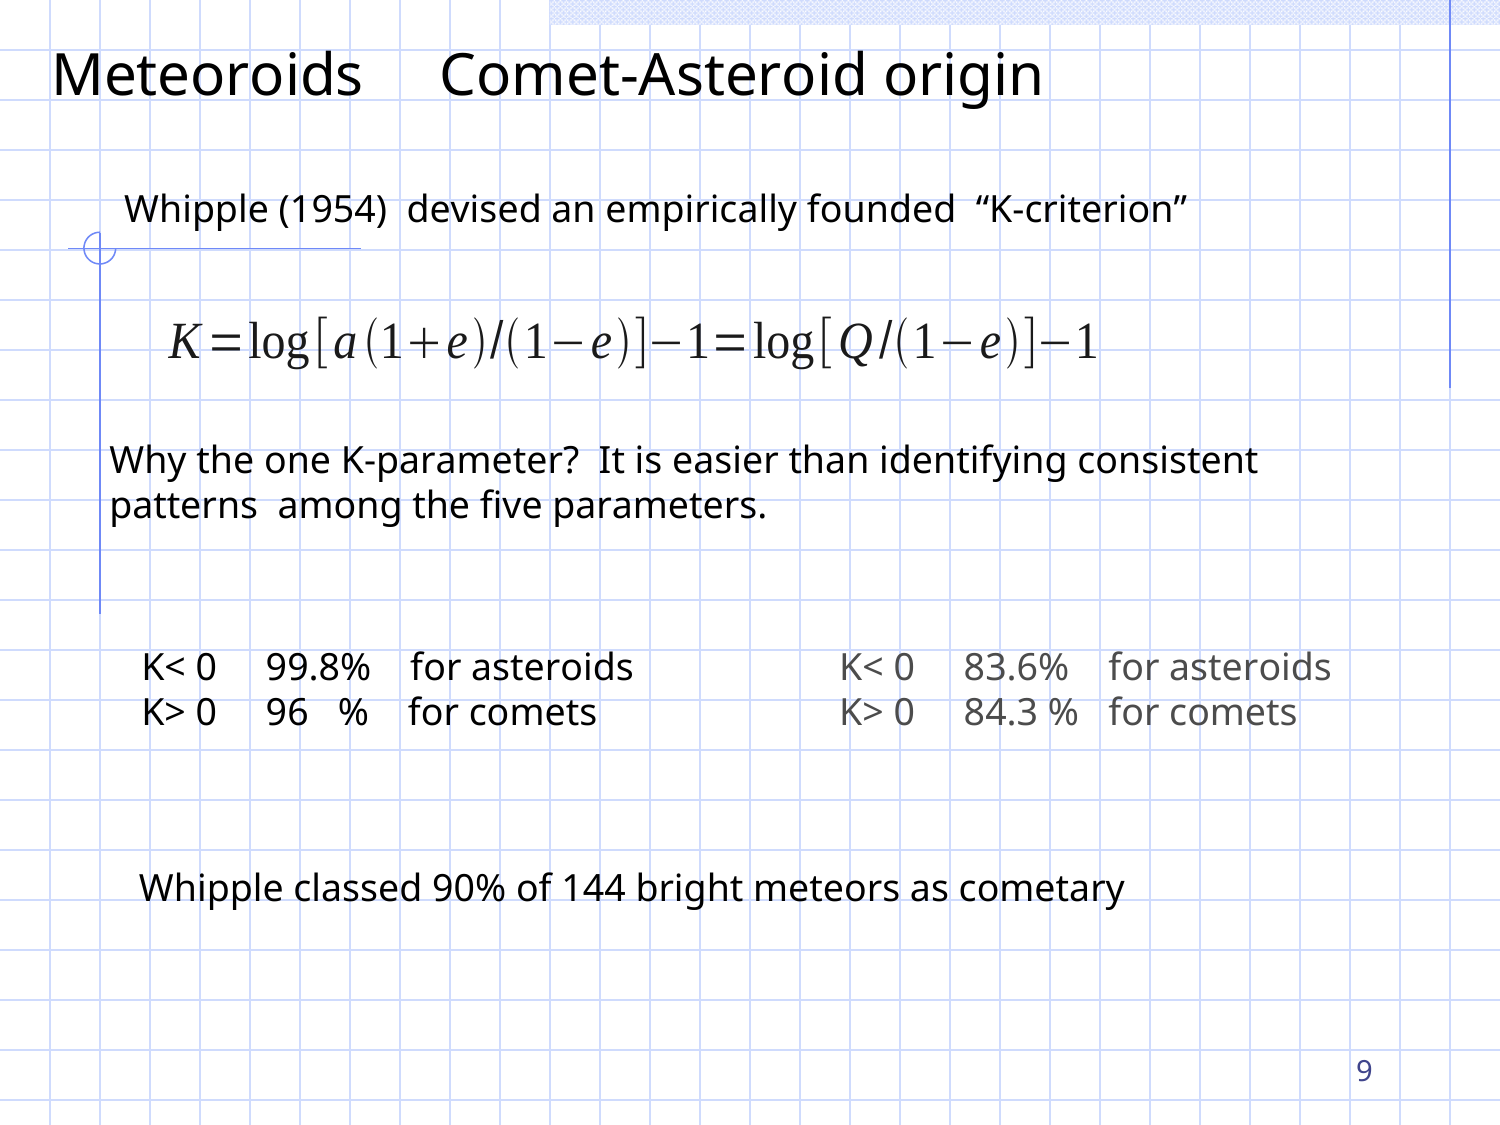

Meteoroids Comet-Asteroid origin
Whipple (1954) devised an empirically founded “K-criterion”
Why the one K-parameter? It is easier than identifying consistent
patterns among the five parameters.
K< 0 83.6% for asteroids
K> 0 84.3 % for comets
K< 0 99.8% for asteroids
K> 0 96 % for comets
Whipple classed 90% of 144 bright meteors as cometary
9